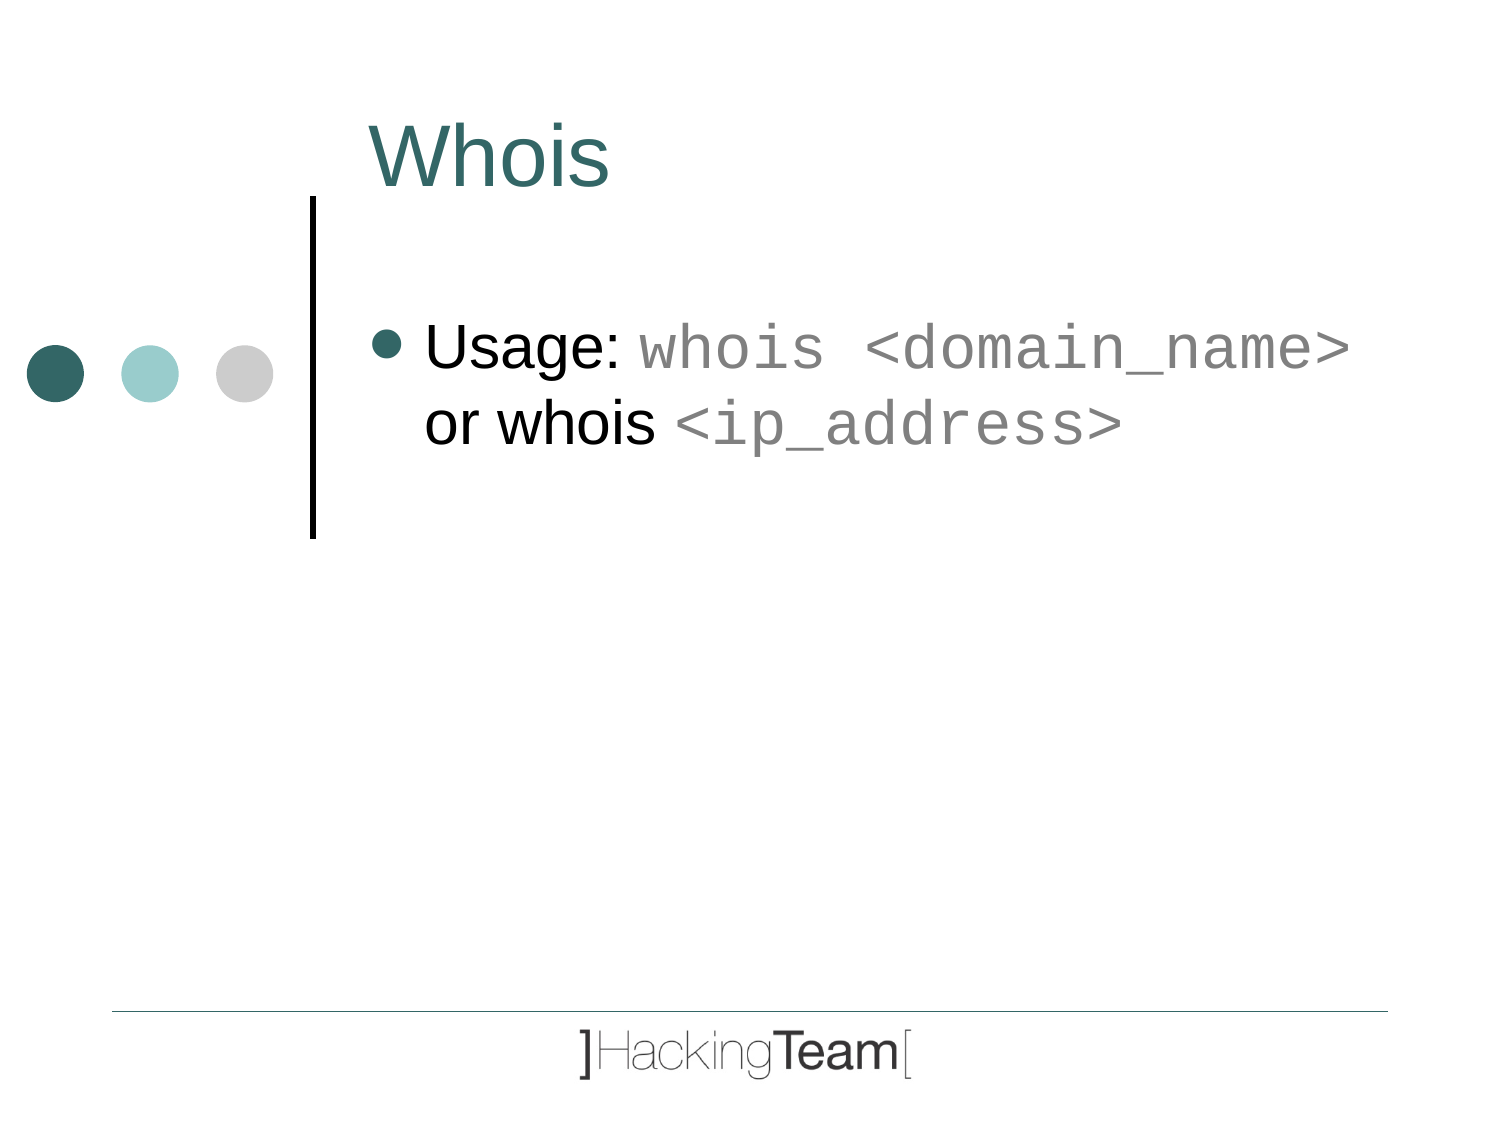

# Whois
Usage: whois <domain_name> or whois <ip_address>